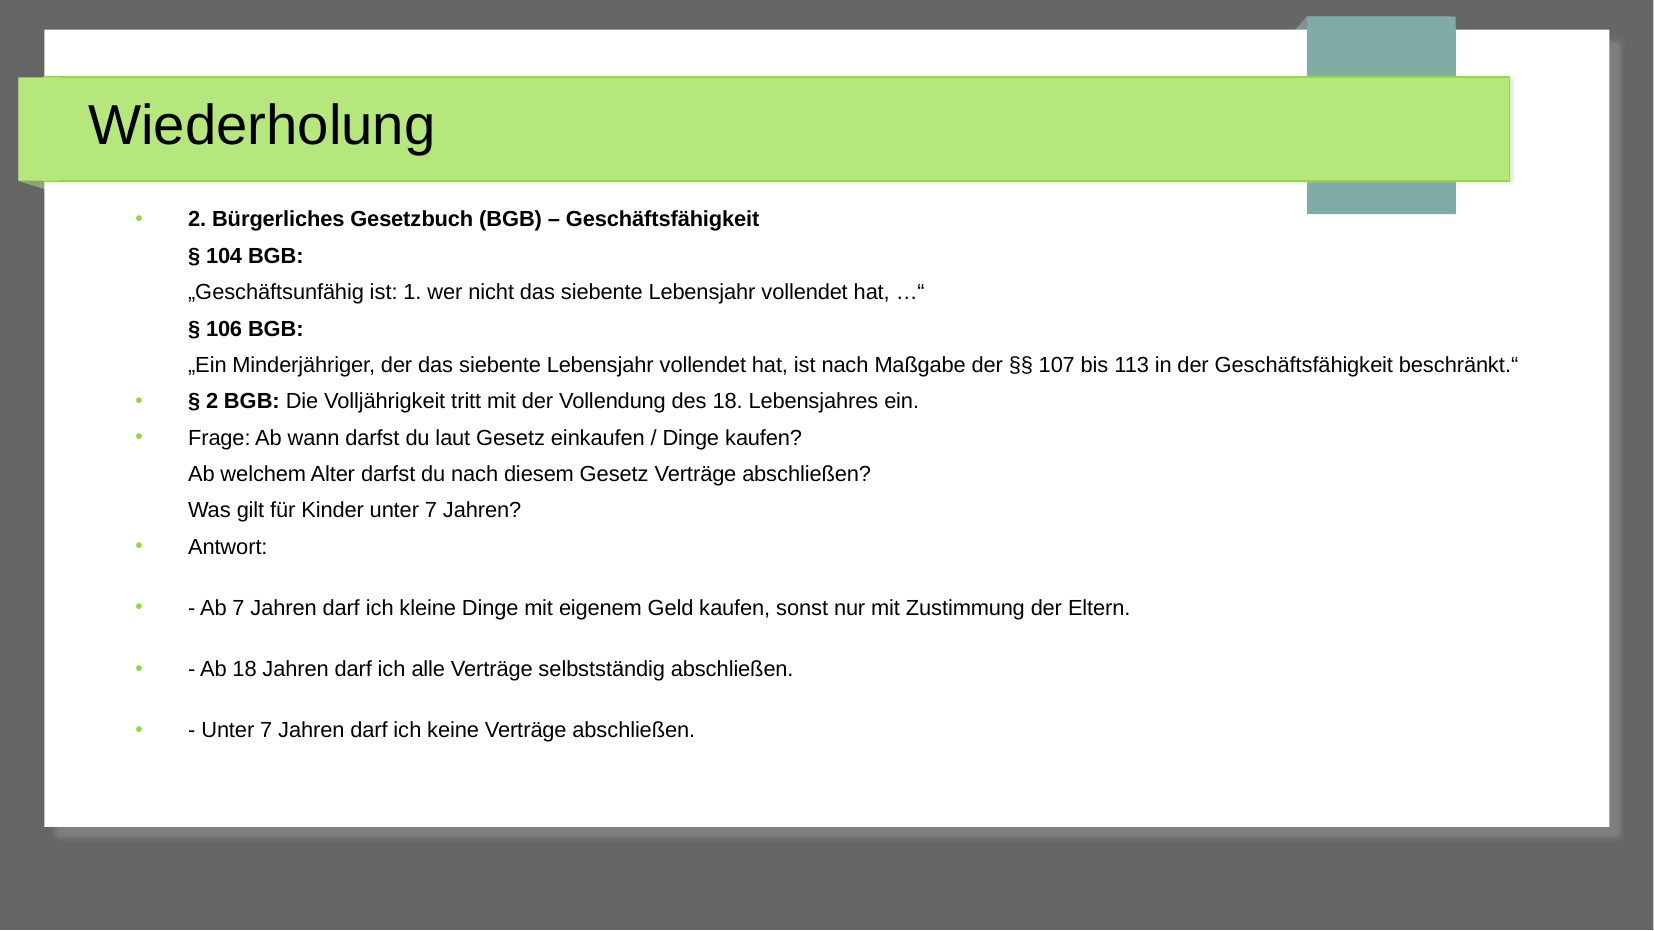

# Wiederholung
2. Bürgerliches Gesetzbuch (BGB) – Geschäftsfähigkeit
§ 104 BGB:
„Geschäftsunfähig ist: 1. wer nicht das siebente Lebensjahr vollendet hat, …“
§ 106 BGB:
„Ein Minderjähriger, der das siebente Lebensjahr vollendet hat, ist nach Maßgabe der §§ 107 bis 113 in der Geschäftsfähigkeit beschränkt.“
§ 2 BGB: Die Volljährigkeit tritt mit der Vollendung des 18. Lebensjahres ein.
Frage: Ab wann darfst du laut Gesetz einkaufen / Dinge kaufen?
Ab welchem Alter darfst du nach diesem Gesetz Verträge abschließen?
Was gilt für Kinder unter 7 Jahren?
Antwort:
- Ab 7 Jahren darf ich kleine Dinge mit eigenem Geld kaufen, sonst nur mit Zustimmung der Eltern.
- Ab 18 Jahren darf ich alle Verträge selbstständig abschließen.
- Unter 7 Jahren darf ich keine Verträge abschließen.